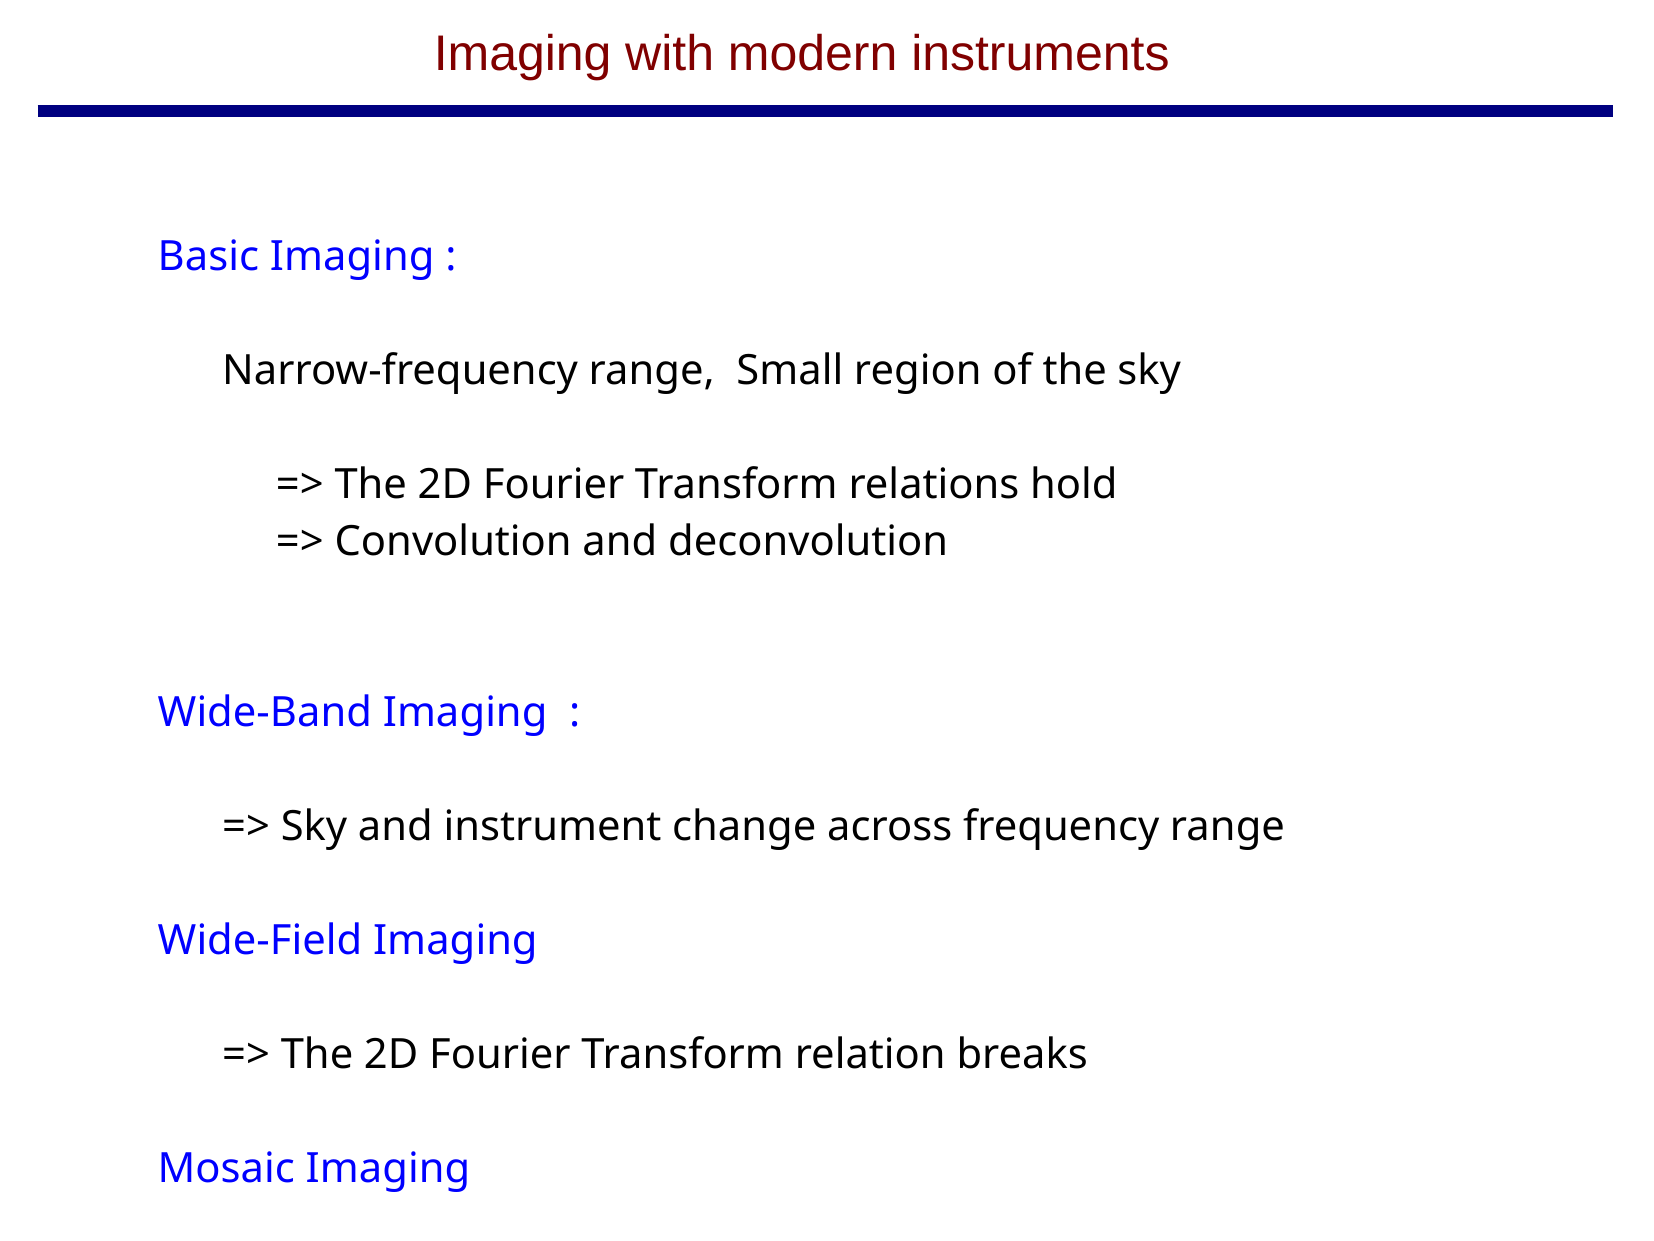

Imaging with modern instruments
Basic Imaging :
 Narrow-frequency range, Small region of the sky
 => The 2D Fourier Transform relations hold
 => Convolution and deconvolution
Wide-Band Imaging :
 => Sky and instrument change across frequency range
Wide-Field Imaging
 => The 2D Fourier Transform relation breaks
Mosaic Imaging
 => Image an area larger than what each antenna can see.